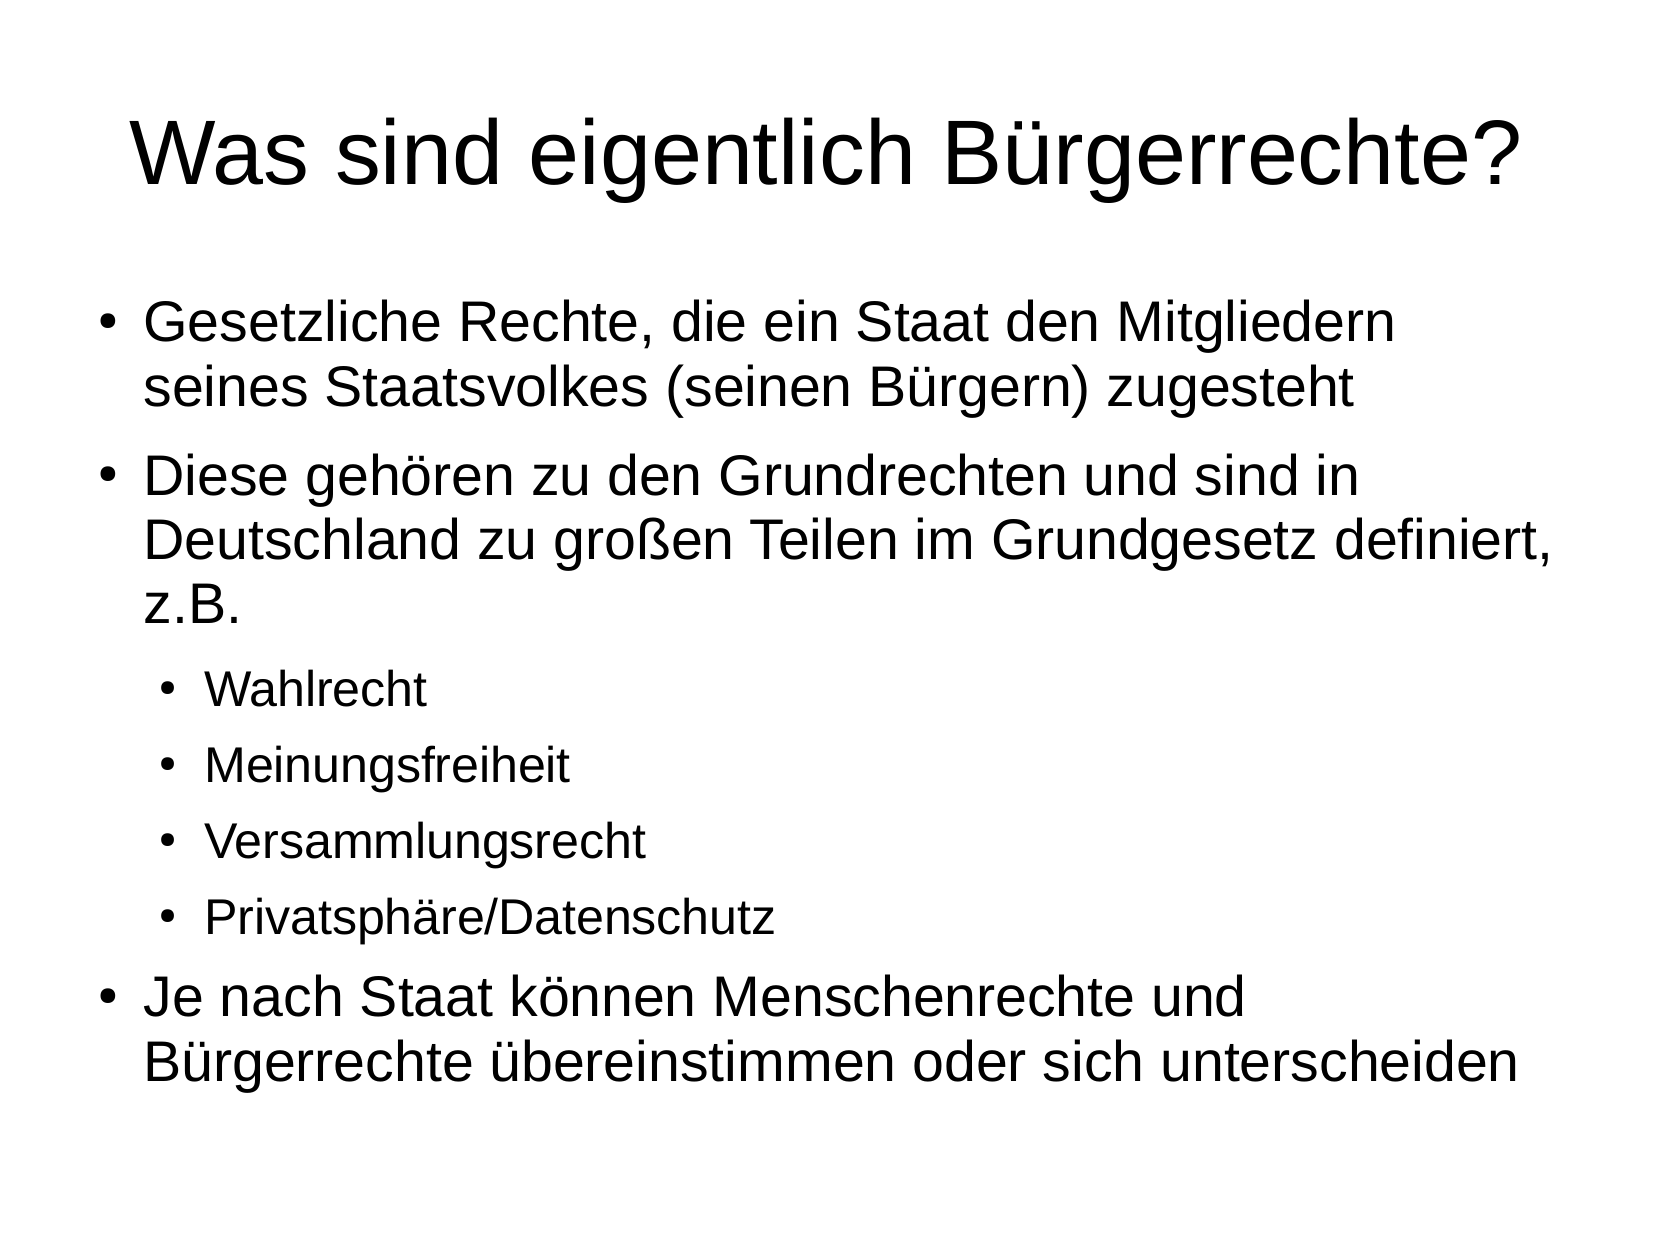

# Was sind eigentlich Bürgerrechte?
Gesetzliche Rechte, die ein Staat den Mitgliedern seines Staatsvolkes (seinen Bürgern) zugesteht
Diese gehören zu den Grundrechten und sind in Deutschland zu großen Teilen im Grundgesetz definiert, z.B.
Wahlrecht
Meinungsfreiheit
Versammlungsrecht
Privatsphäre/Datenschutz
Je nach Staat können Menschenrechte und Bürgerrechte übereinstimmen oder sich unterscheiden